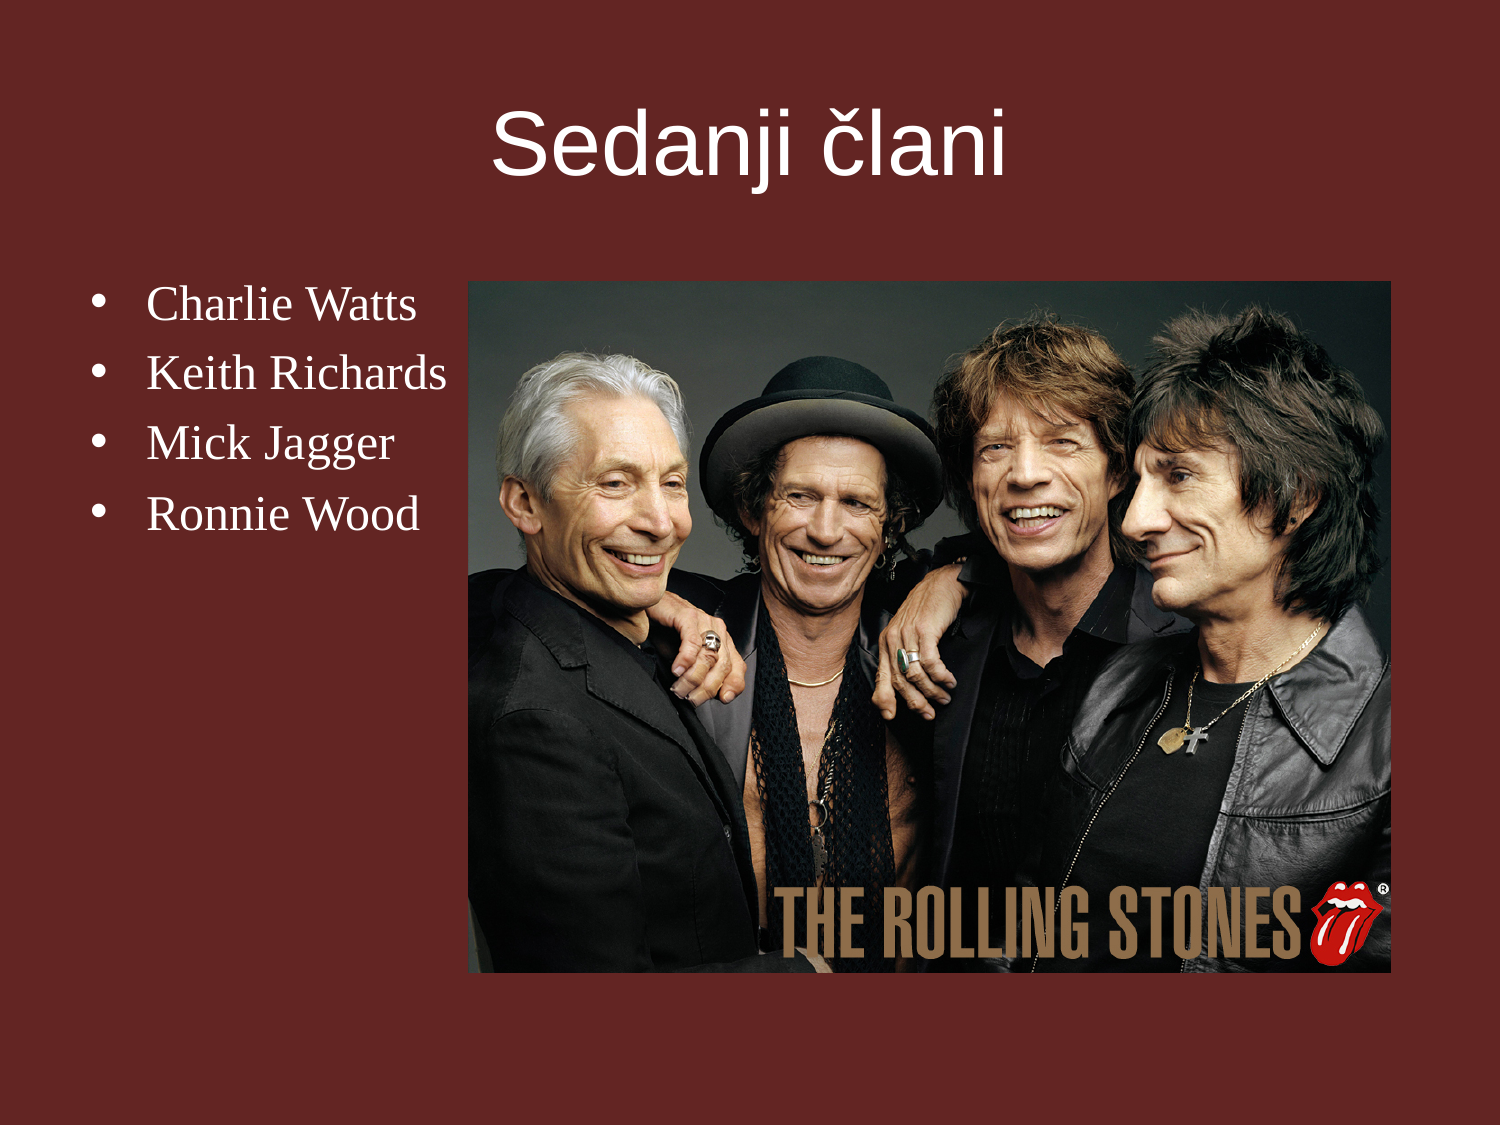

# Sedanji člani
Charlie Watts
Keith Richards
Mick Jagger
Ronnie Wood